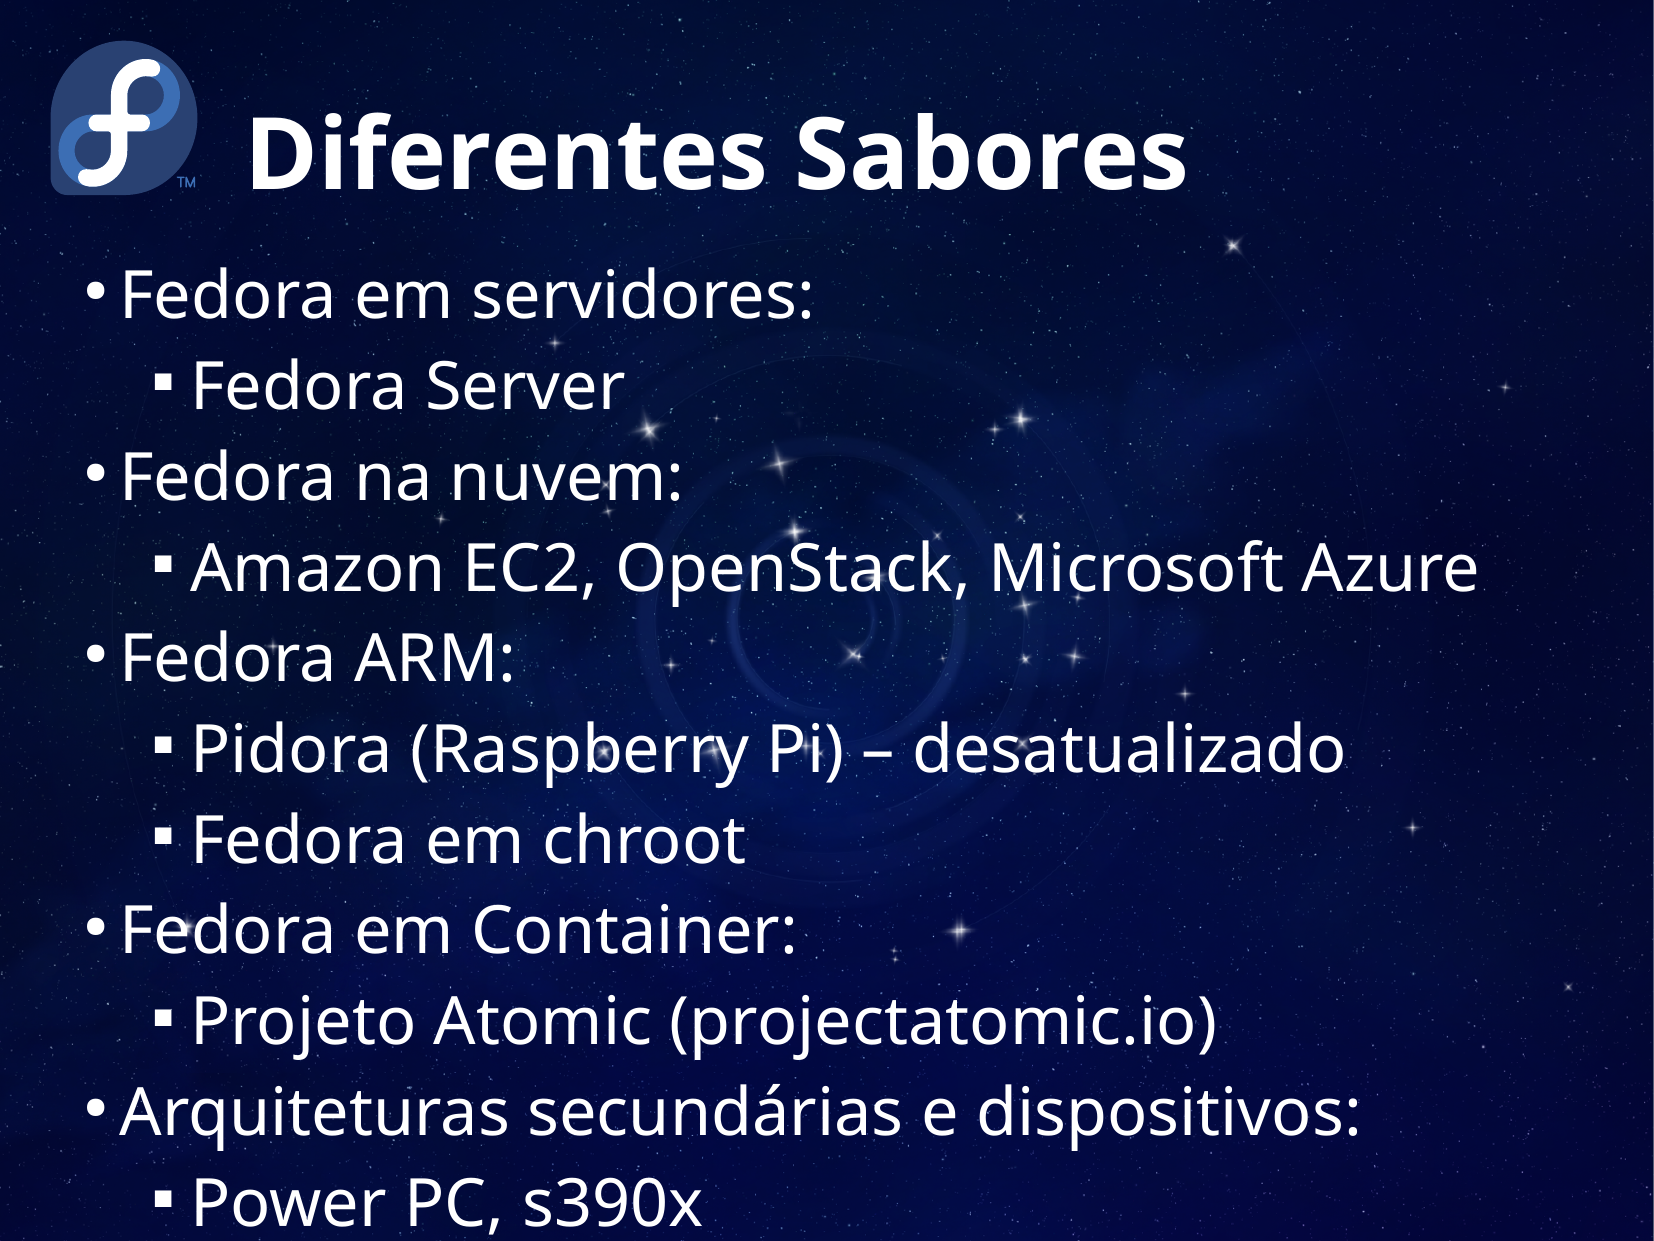

Diferentes Sabores
Fedora em servidores:
Fedora Server
Fedora na nuvem:
Amazon EC2, OpenStack, Microsoft Azure
Fedora ARM:
Pidora (Raspberry Pi) – desatualizado
Fedora em chroot
Fedora em Container:
Projeto Atomic (projectatomic.io)
Arquiteturas secundárias e dispositivos:
Power PC, s390x